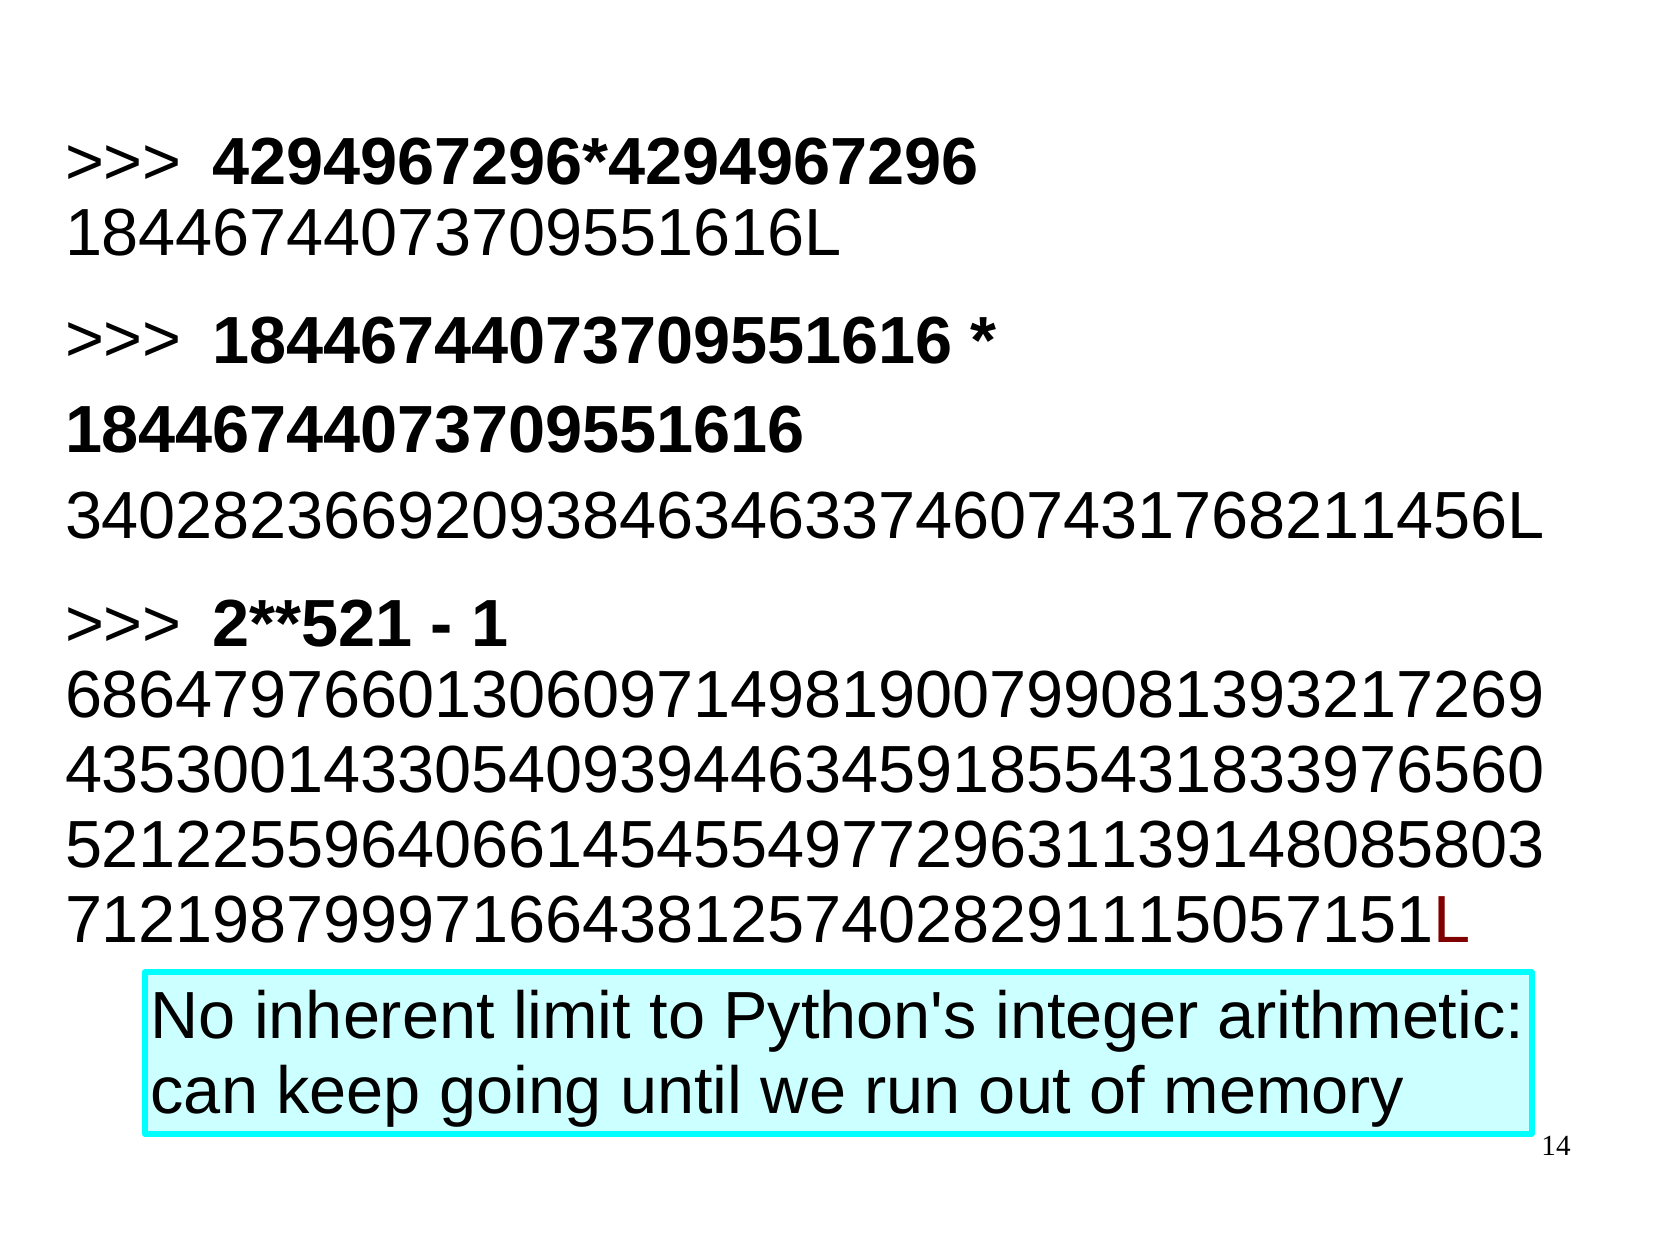

4294967296*4294967296
>>>
18446744073709551616L
>>>
18446744073709551616 *
18446744073709551616
340282366920938463463374607431768211456L
2**521 - 1
>>>
6864797660130609714981900799081393217269435300143305409394463459185543183397656052122559640661454554977296311391480858037121987999716643812574028291115057151L
No inherent limit to Python's integer arithmetic:
can keep going until we run out of memory
14